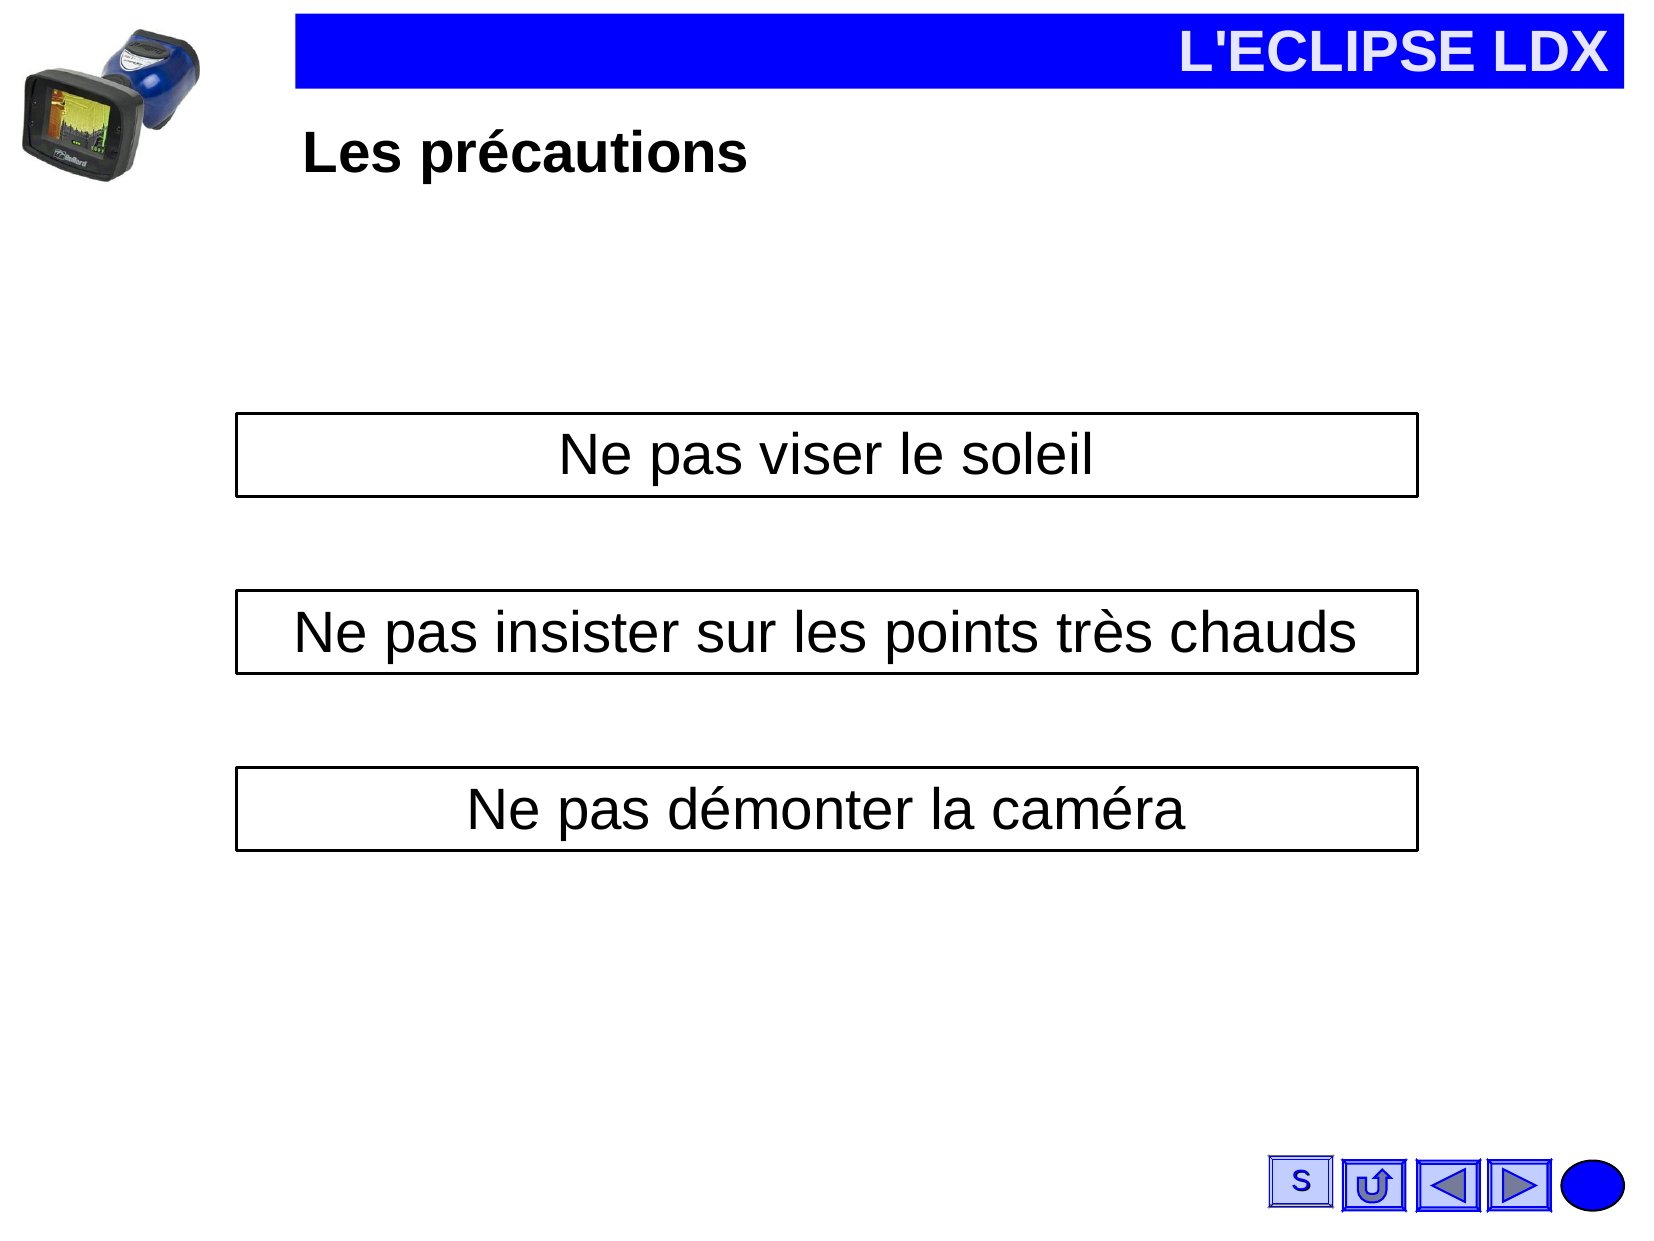

L'ECLIPSE LDX
Les précautions
Ne pas viser le soleil
Ne pas insister sur les points très chauds
Ne pas démonter la caméra